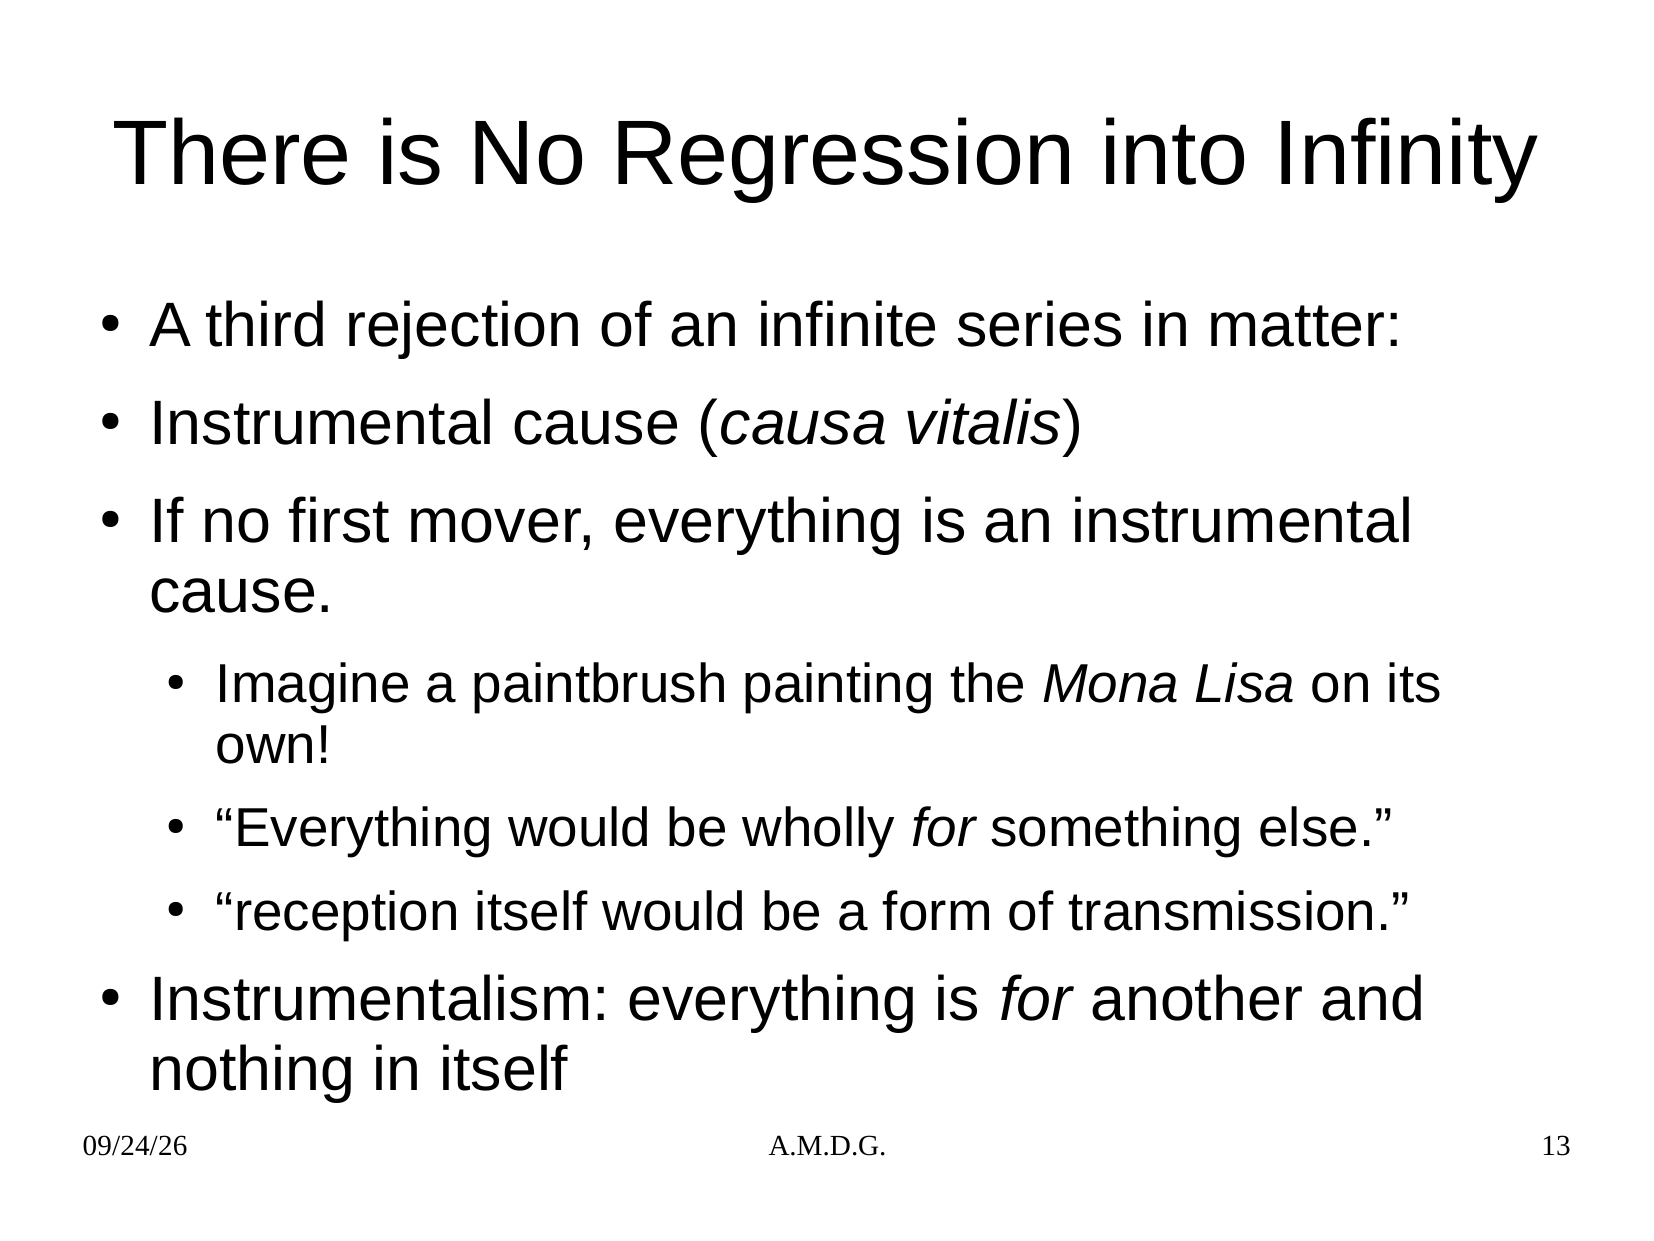

# There is No Regression into Infinity
A third rejection of an infinite series in matter:
Instrumental cause (causa vitalis)
If no first mover, everything is an instrumental cause.
Imagine a paintbrush painting the Mona Lisa on its own!
“Everything would be wholly for something else.”
“reception itself would be a form of transmission.”
Instrumentalism: everything is for another and nothing in itself
`
A.M.D.G.
13